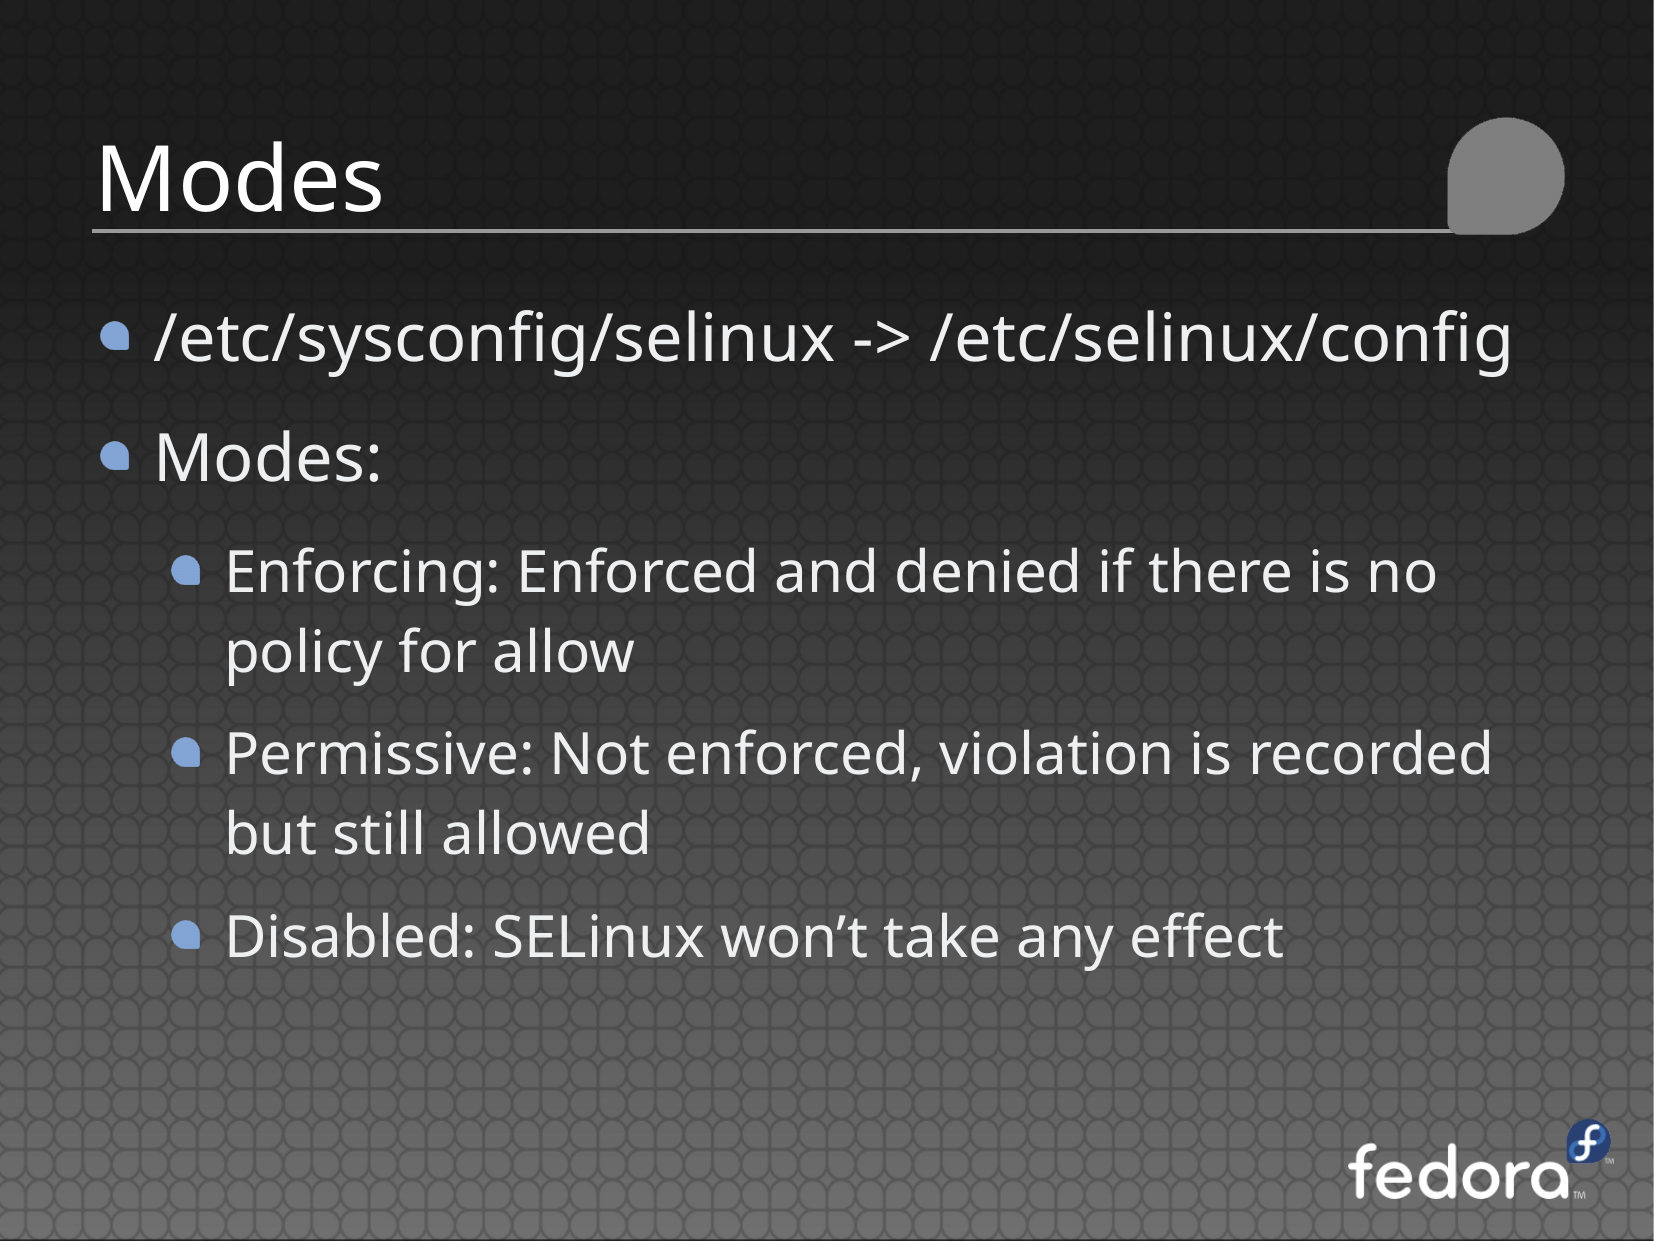

Modes
# /etc/sysconfig/selinux -> /etc/selinux/config
Modes:
Enforcing: Enforced and denied if there is no policy for allow
Permissive: Not enforced, violation is recorded but still allowed
Disabled: SELinux won’t take any effect